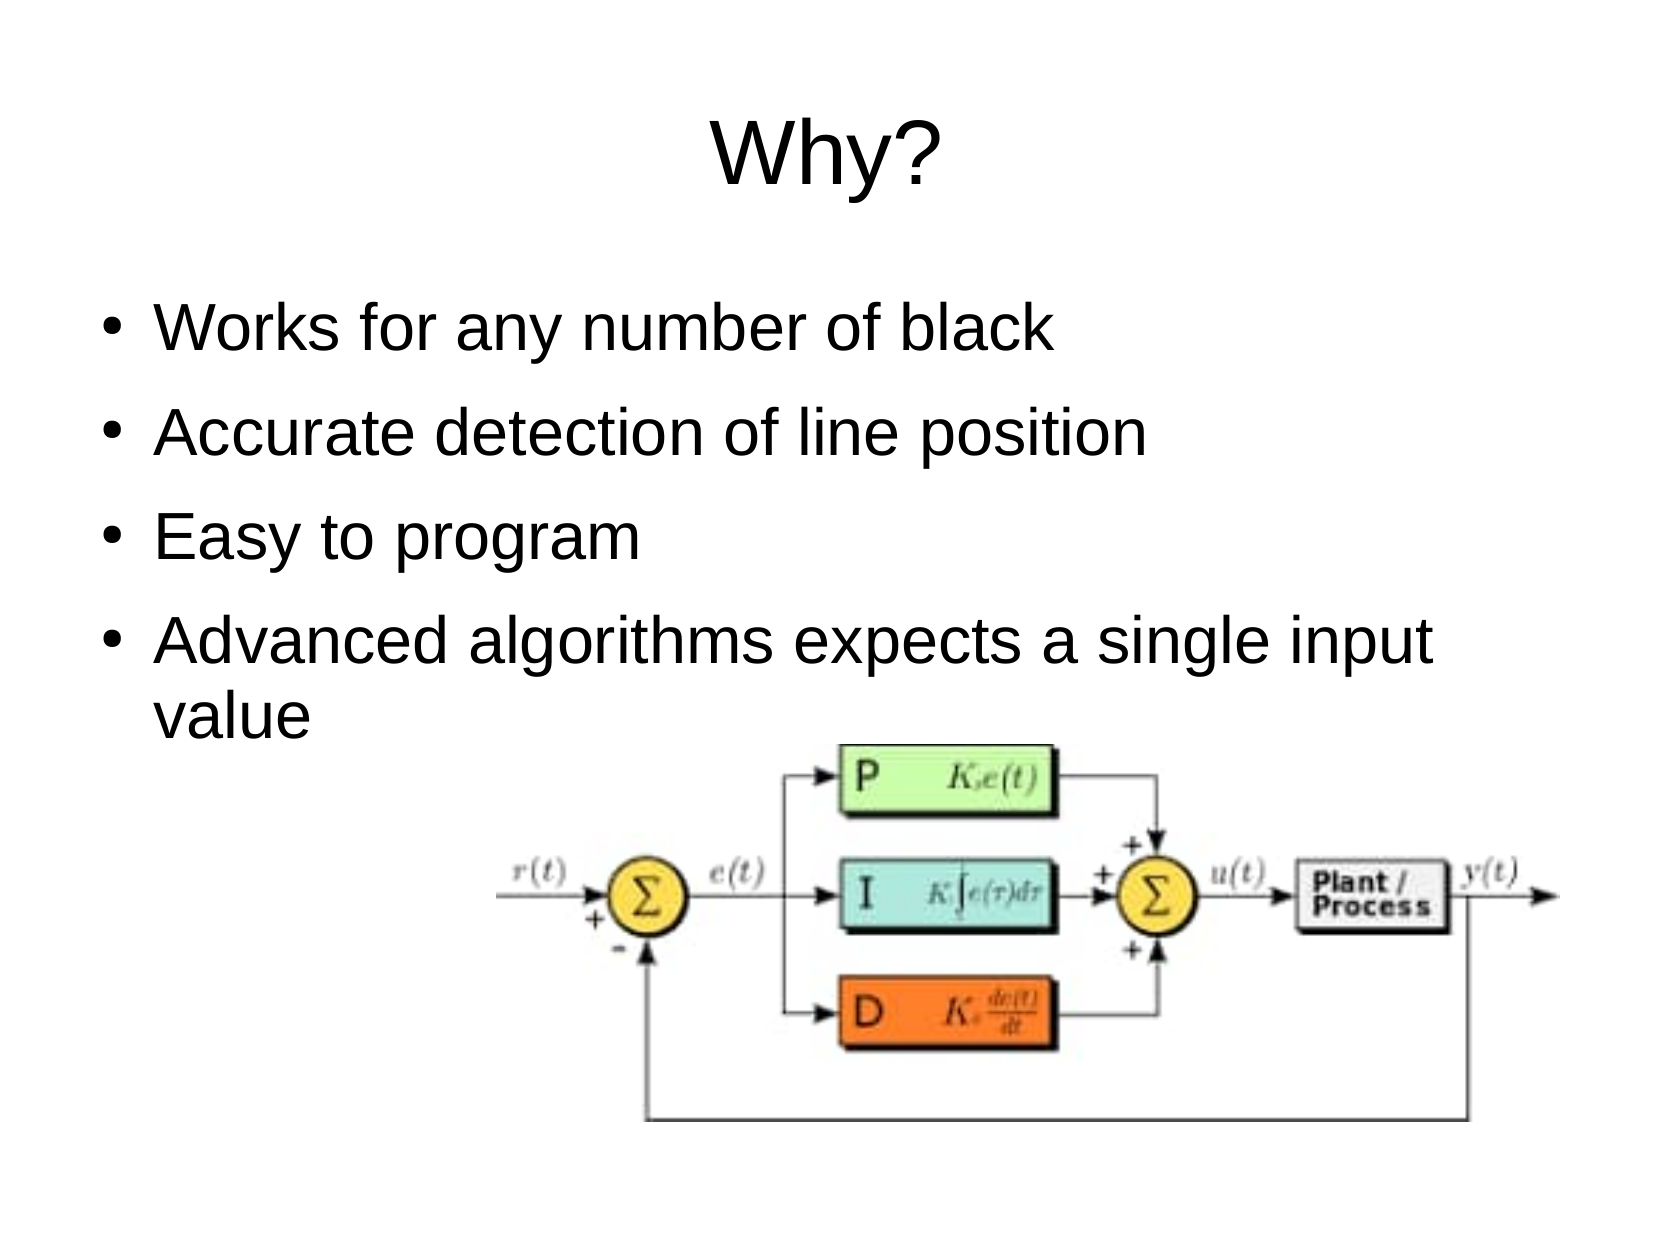

# Why?
Works for any number of black
Accurate detection of line position
Easy to program
Advanced algorithms expects a single input value